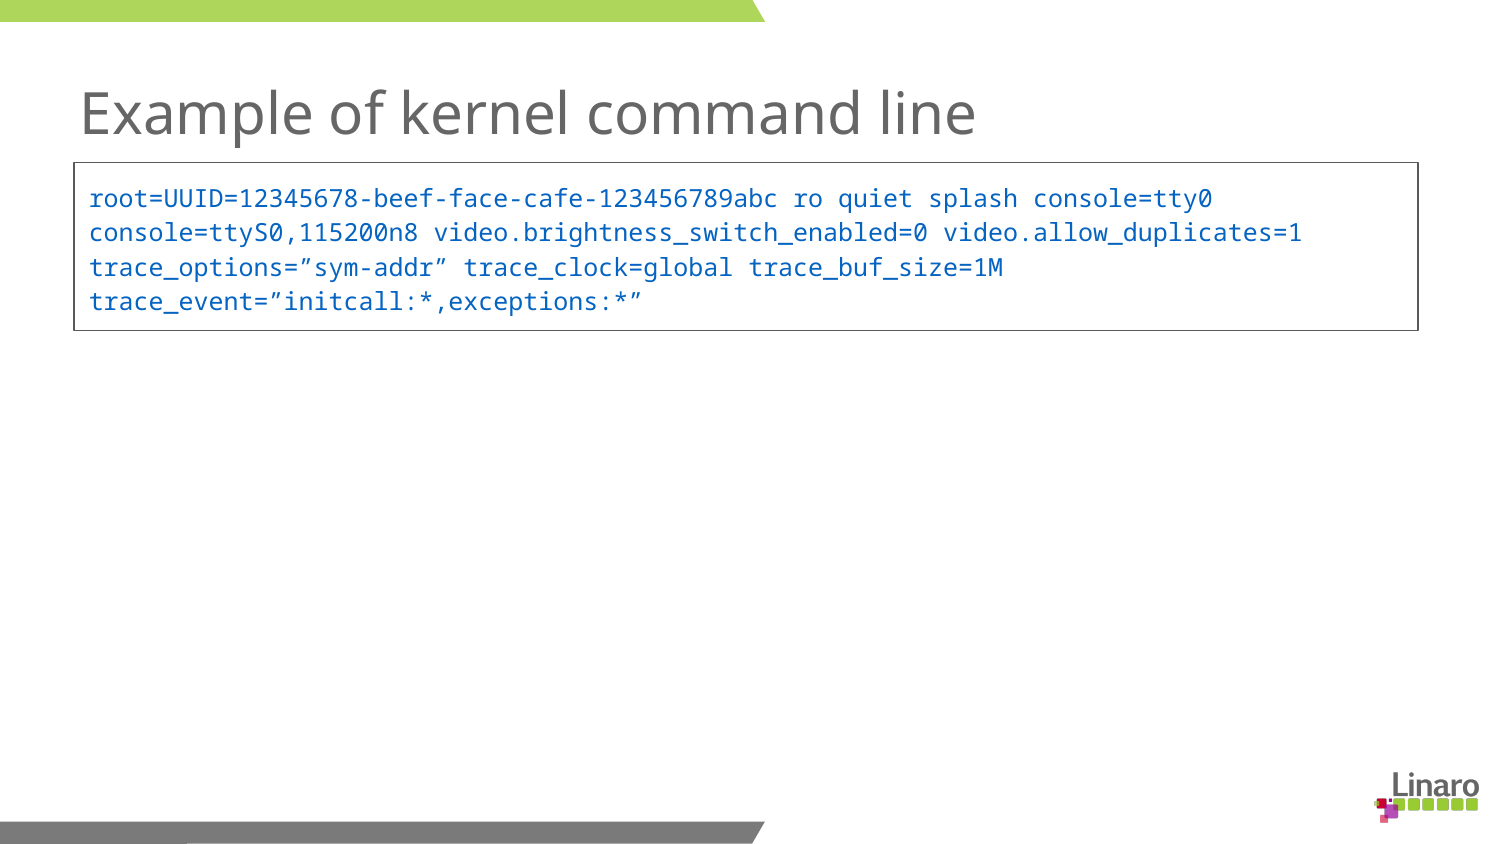

# Example of kernel command line
root=UUID=12345678-beef-face-cafe-123456789abc ro quiet splash console=tty0 console=ttyS0,115200n8 video.brightness_switch_enabled=0 video.allow_duplicates=1 trace_options=”sym-addr” trace_clock=global trace_buf_size=1M trace_event=”initcall:*,exceptions:*”